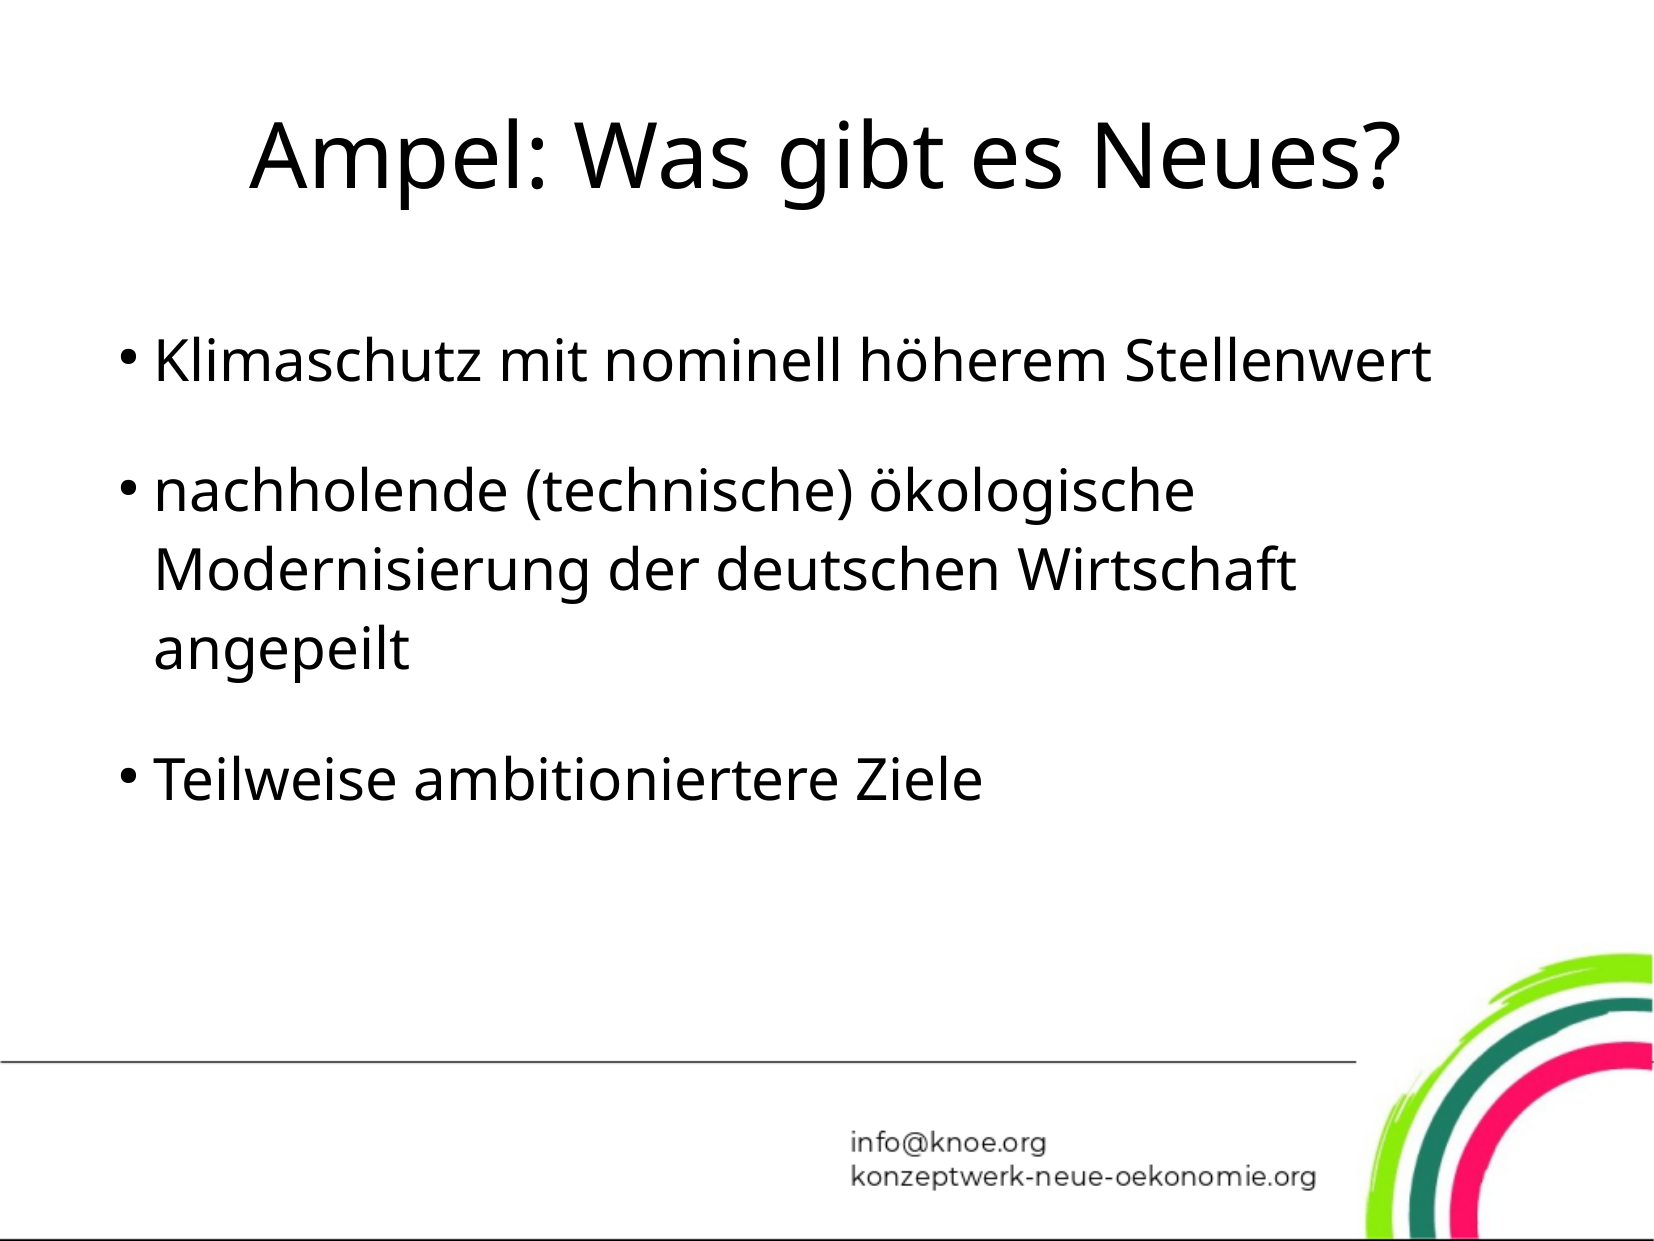

# Ampel: Was gibt es Neues?
Klimaschutz mit nominell höherem Stellenwert
nachholende (technische) ökologische Modernisierung der deutschen Wirtschaft angepeilt
Teilweise ambitioniertere Ziele